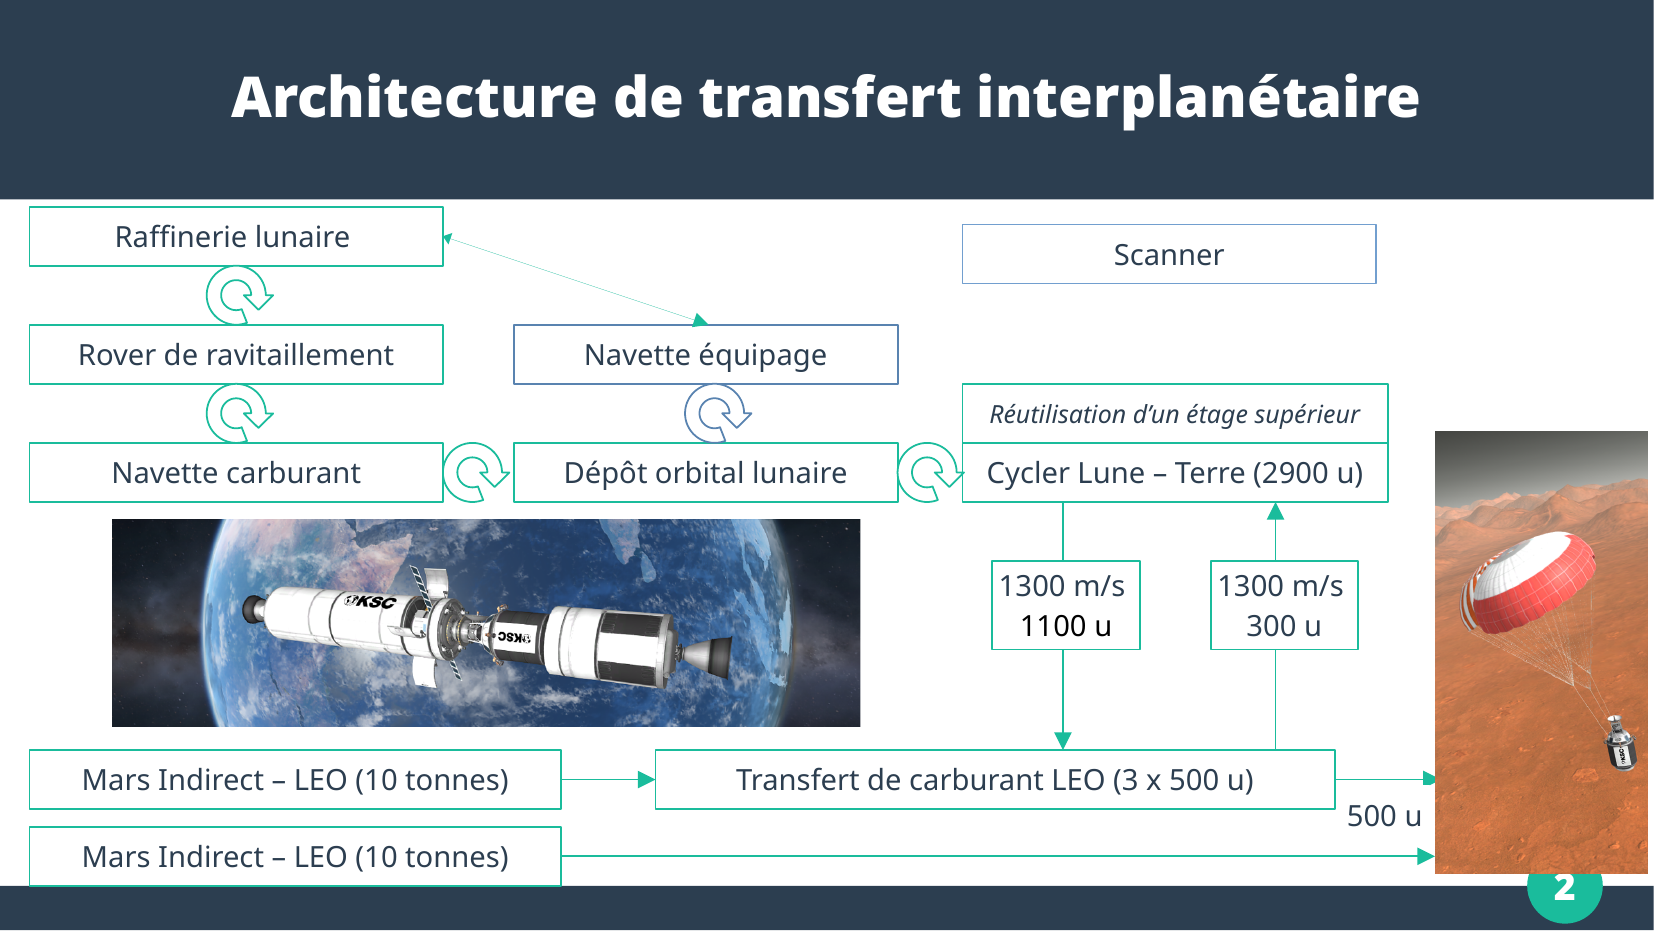

# Architecture de transfert interplanétaire
Raffinerie lunaire
Scanner
Rover de ravitaillement
Navette équipage
Réutilisation d’un étage supérieur
Navette carburant
Dépôt orbital lunaire
Cycler Lune – Terre (2900 u)
1300 m/s
1100 u
1300 m/s
300 u
Mars Indirect – LEO (10 tonnes)
Transfert de carburant LEO (3 x 500 u)
500 u
Mars Indirect – LEO (10 tonnes)